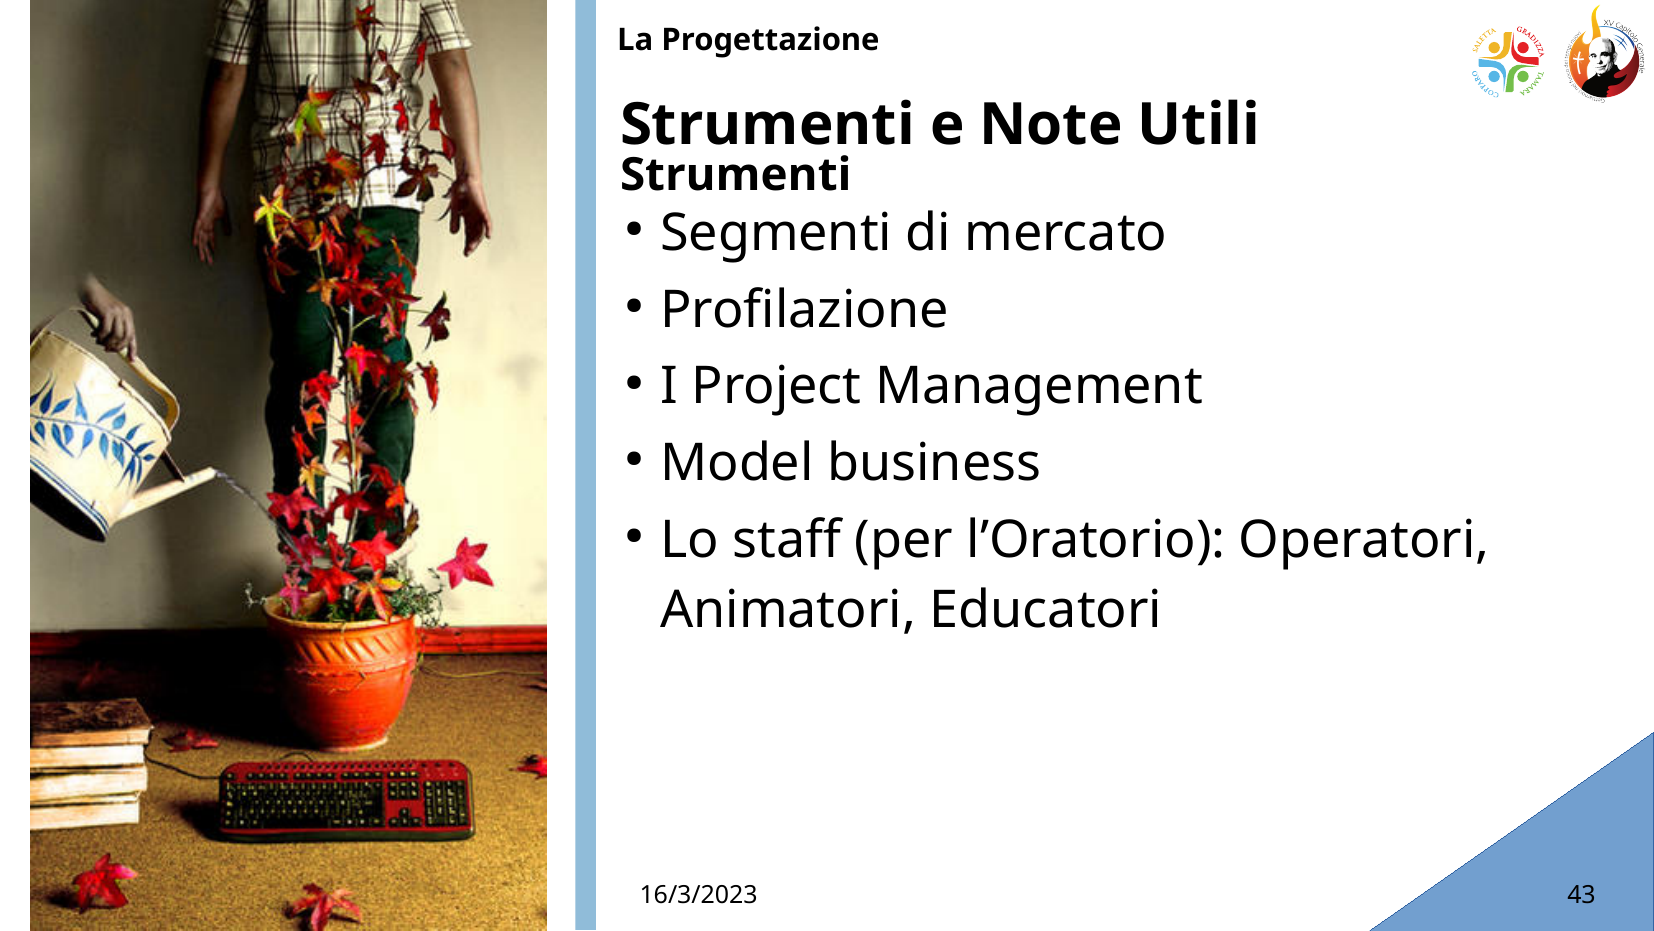

La Progettazione
Strumenti e Note Utili
Strumenti
# Segmenti di mercato
Profilazione
I Project Management
Model business
Lo staff (per l’Oratorio): Operatori, Animatori, Educatori